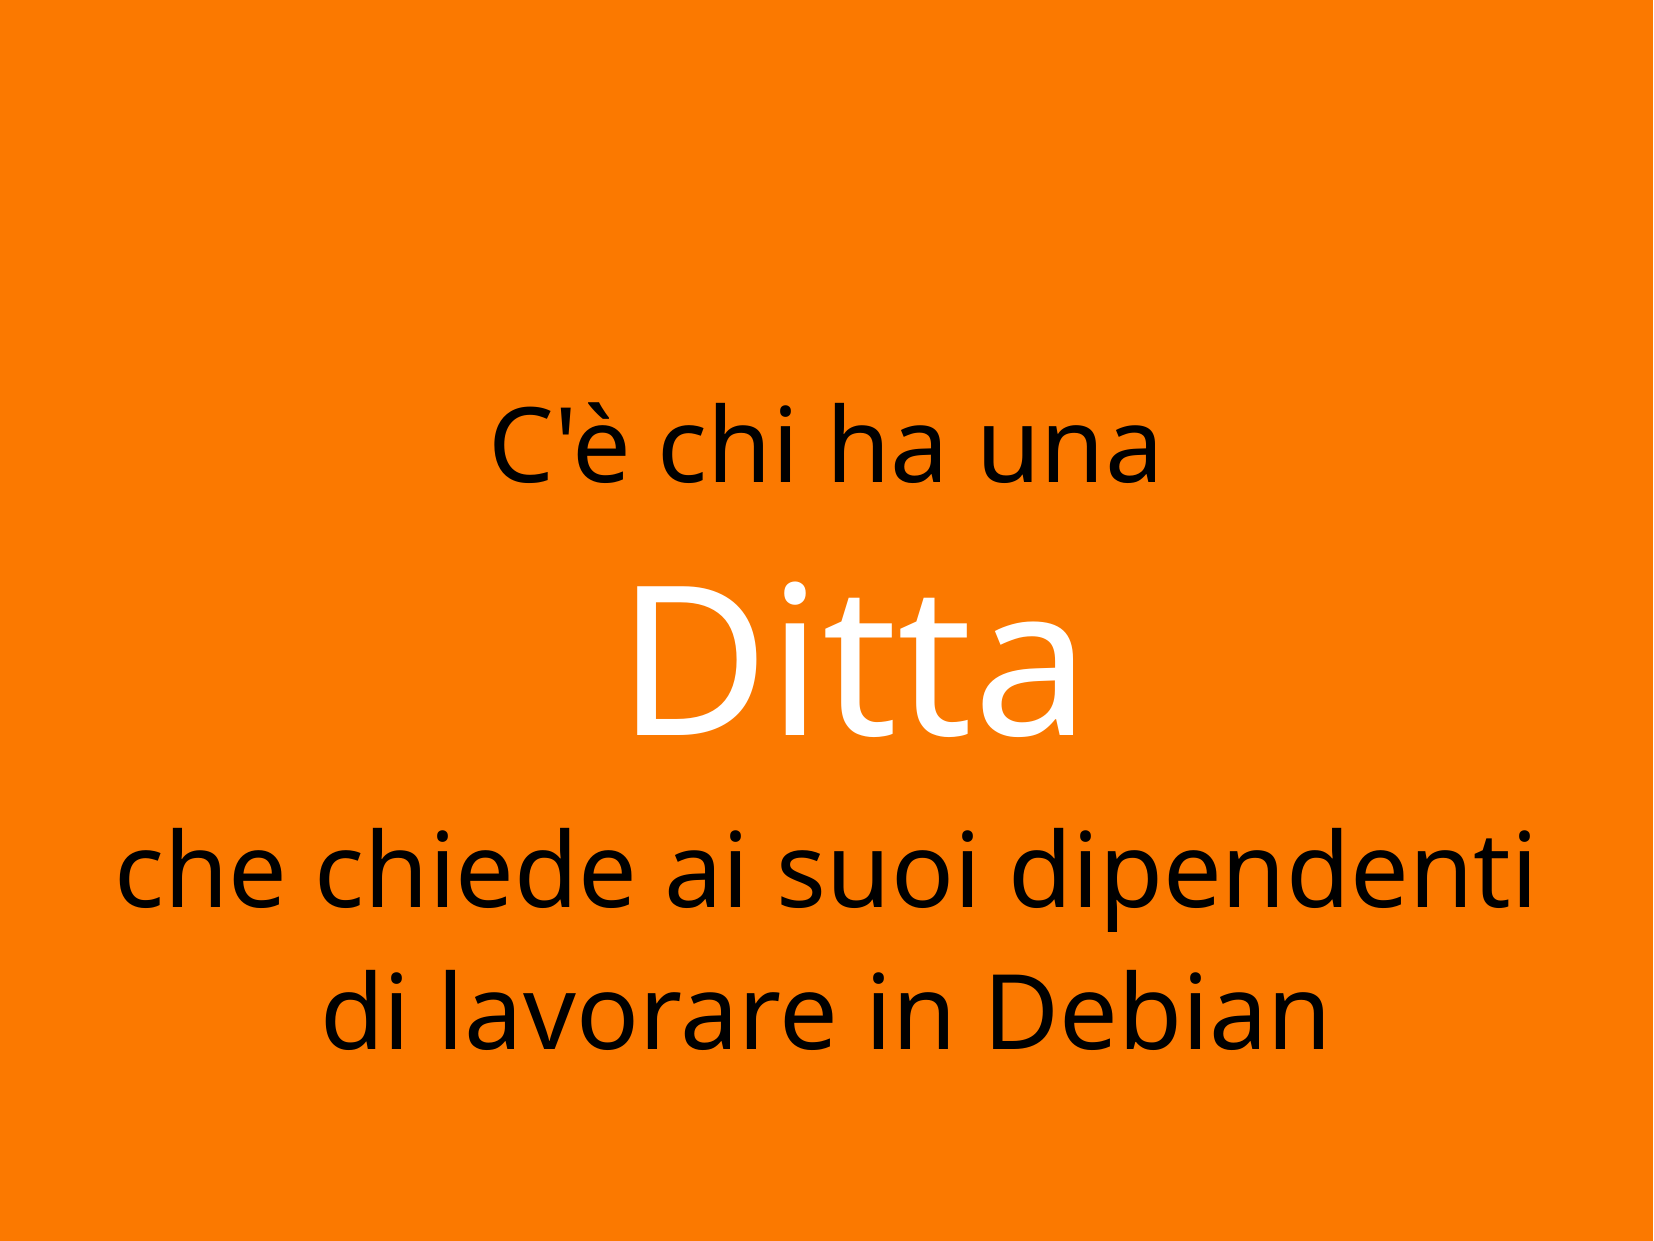

C'è chi ha una
 Ditta
che chiede ai suoi dipendenti
di lavorare in Debian